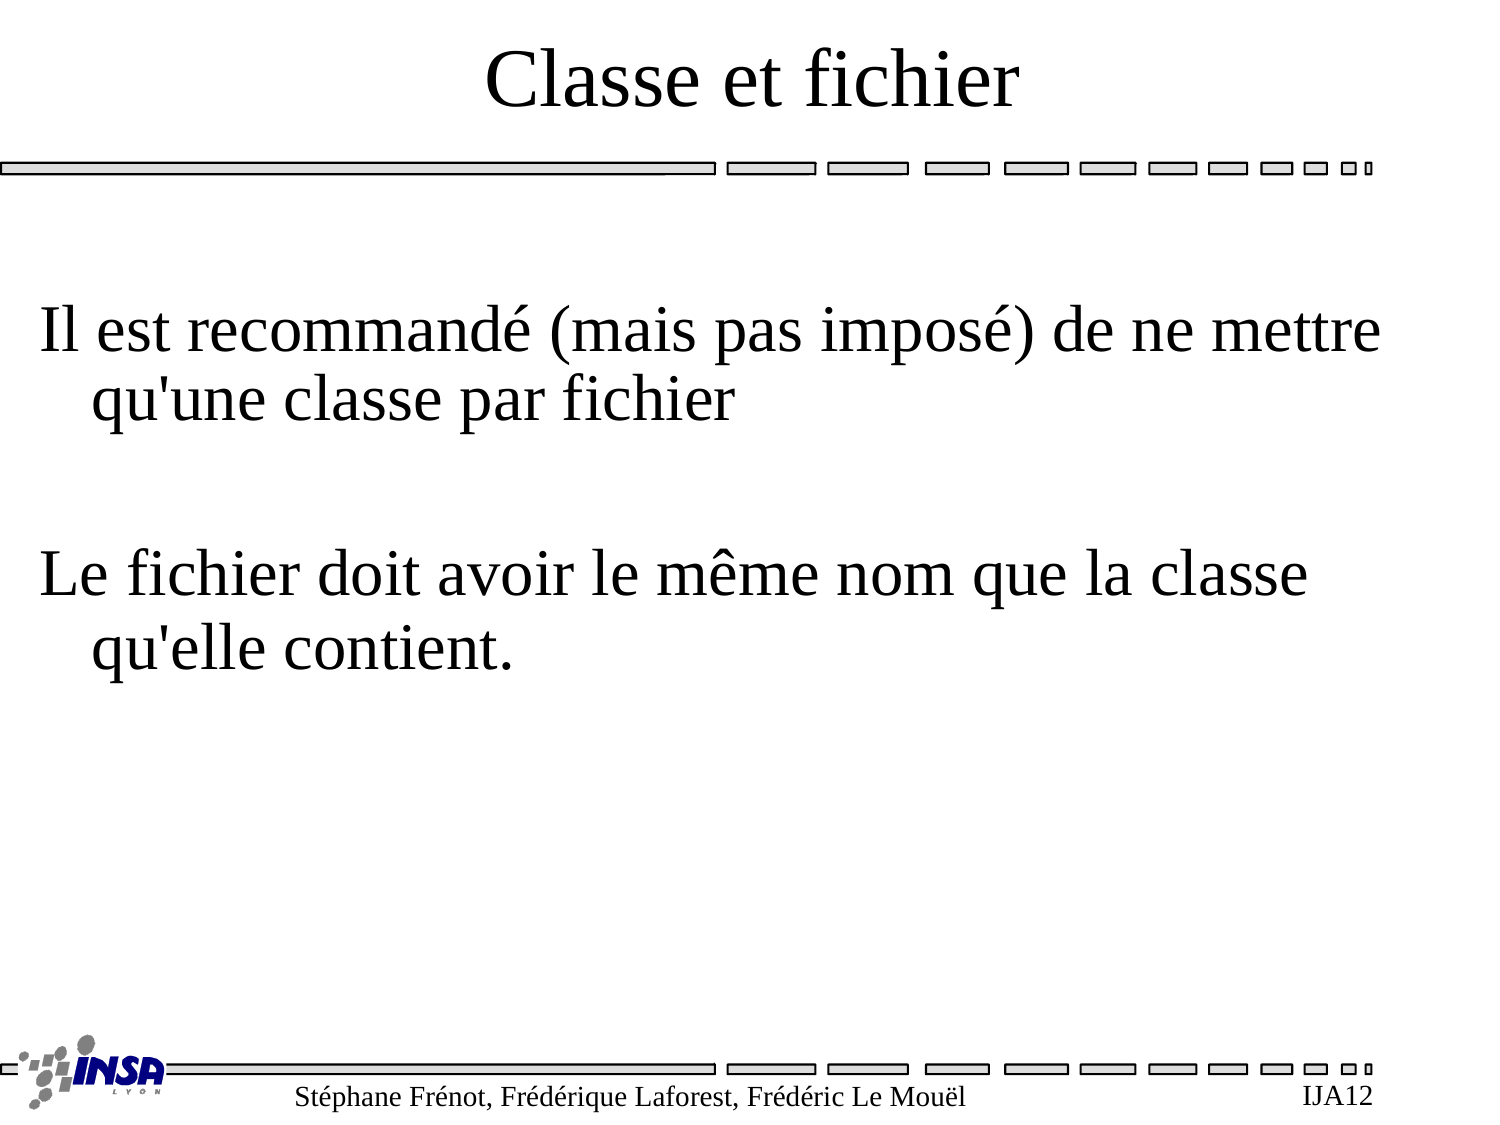

# Classe et fichier
Il est recommandé (mais pas imposé) de ne mettre qu'une classe par fichier
Le fichier doit avoir le même nom que la classe qu'elle contient.